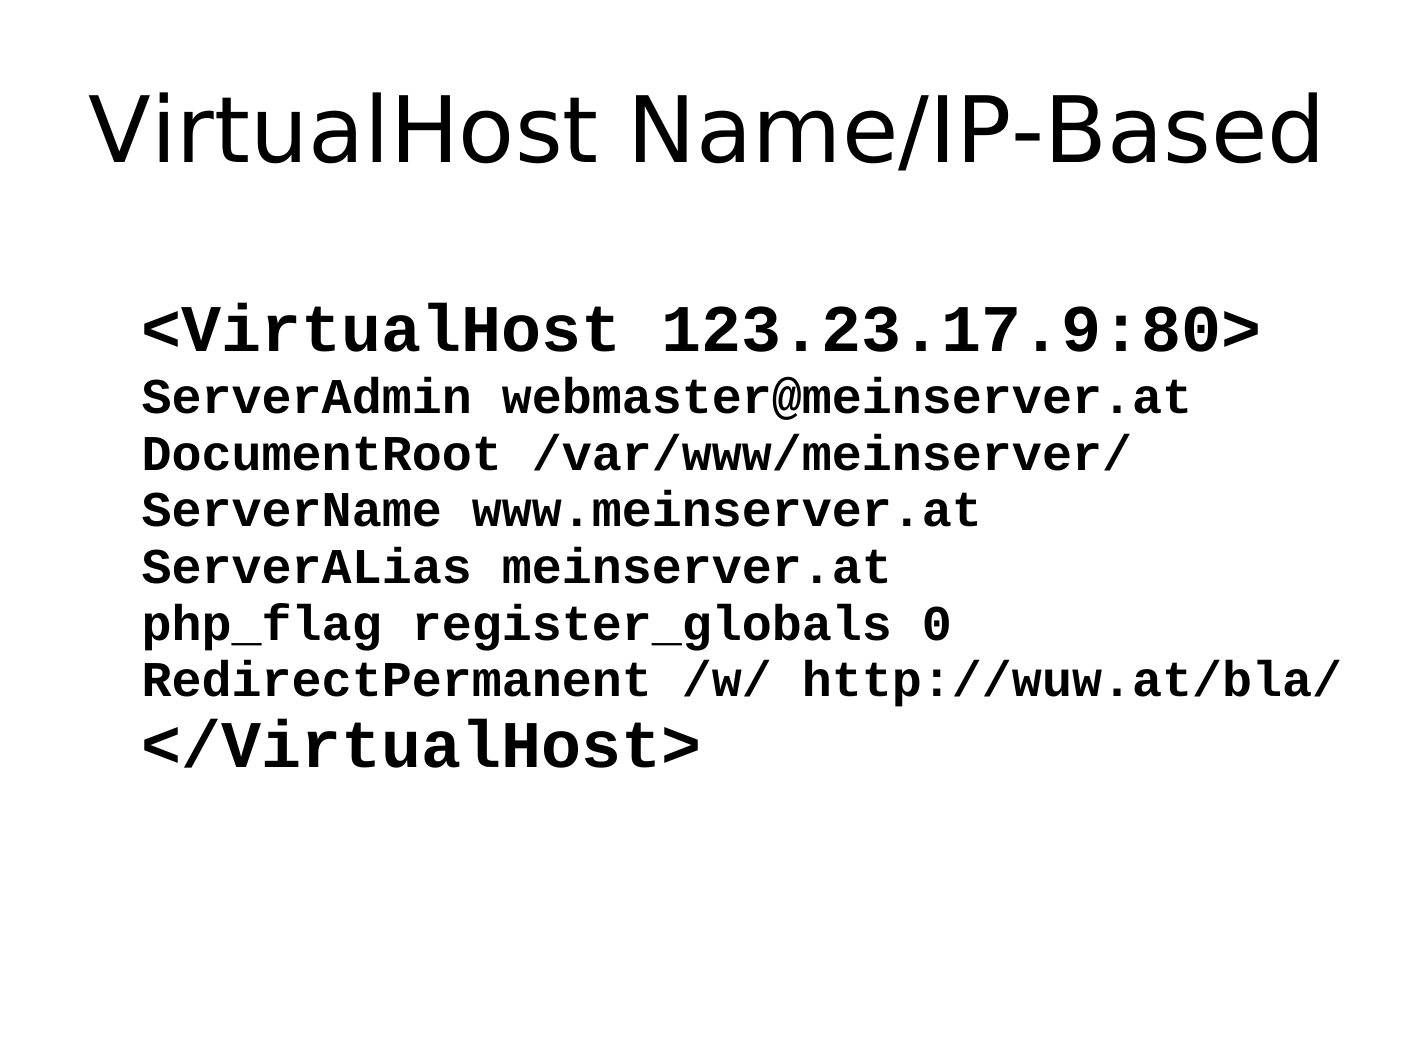

# VirtualHost Name/IP-Based
<VirtualHost 123.23.17.9:80>
ServerAdmin webmaster@meinserver.at
DocumentRoot /var/www/meinserver/
ServerName www.meinserver.at
ServerALias meinserver.at
php_flag register_globals 0
RedirectPermanent /w/ http://wuw.at/bla/
</VirtualHost>